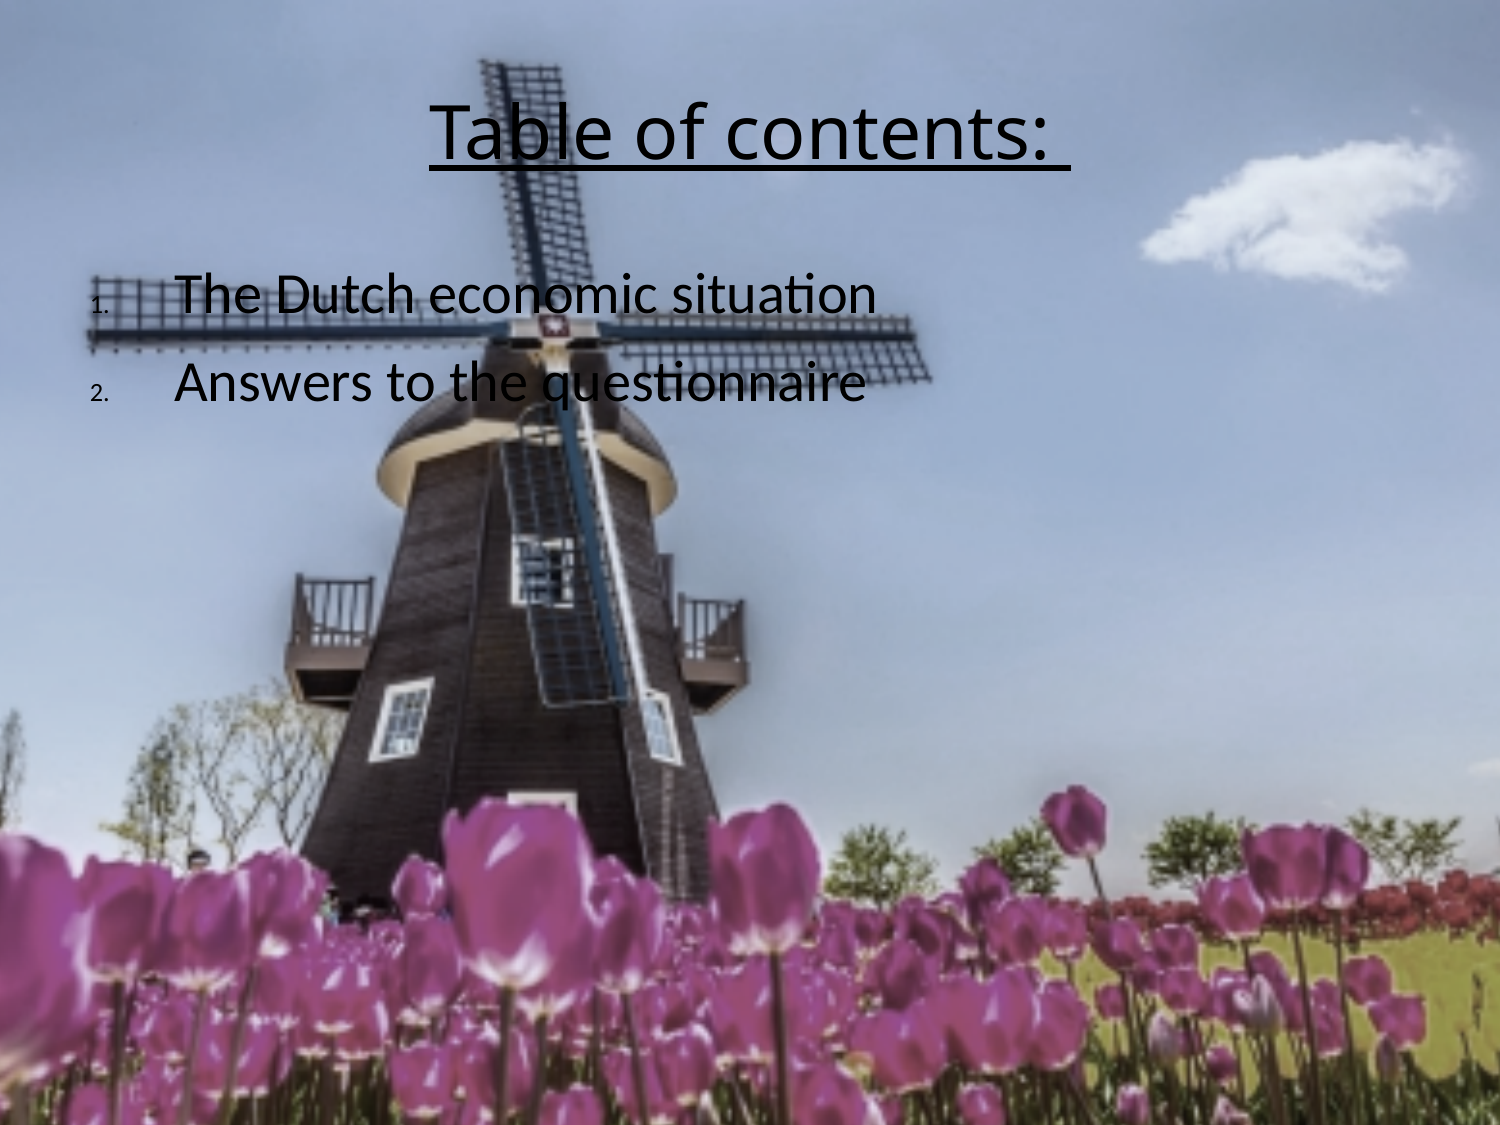

# Table of contents:
The Dutch economic situation
Answers to the questionnaire